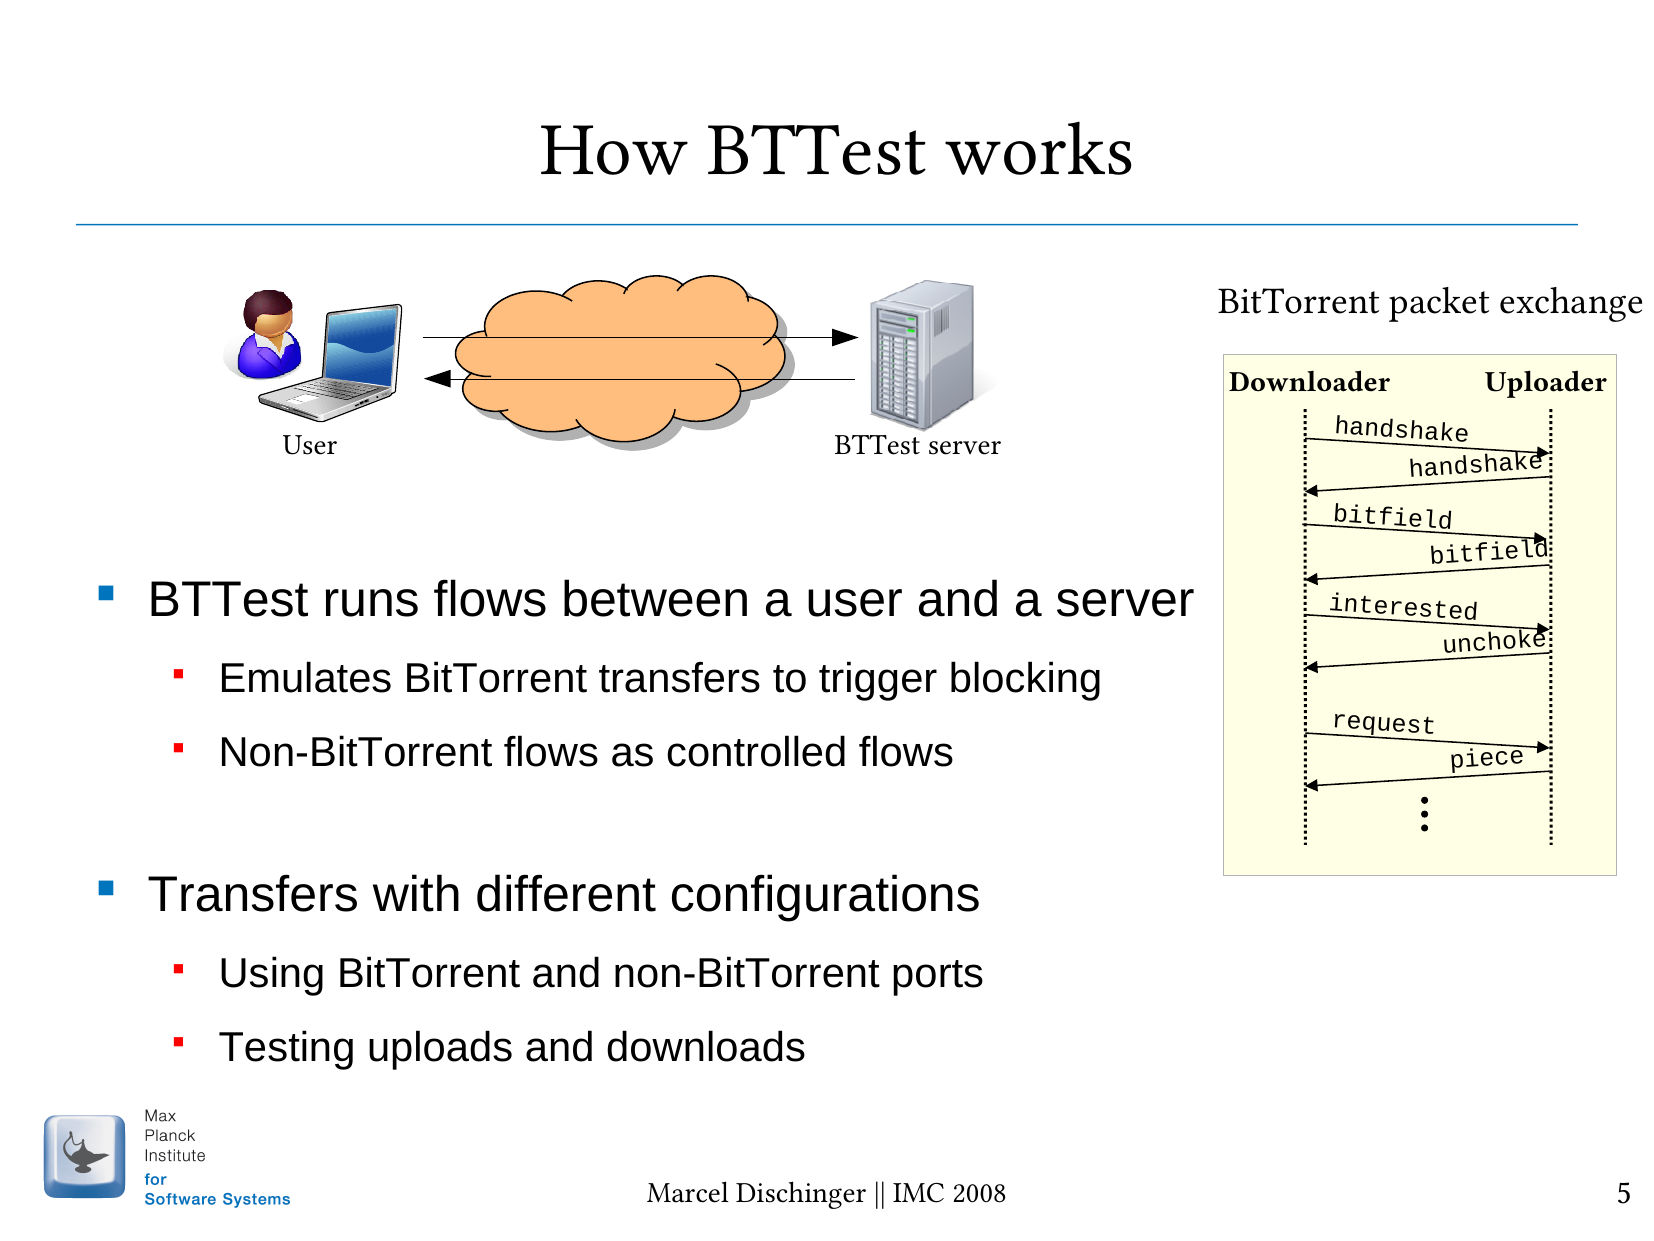

# How BTTest works
BTTest server
User
BitTorrent packet exchange
Downloader
Uploader
handshake
handshake
bitfield
bitfield
interested
unchoke
request
piece
BTTest runs flows between a user and a server
Emulates BitTorrent transfers to trigger blocking
Non-BitTorrent flows as controlled flows
Transfers with different configurations
Using BitTorrent and non-BitTorrent ports
Testing uploads and downloads